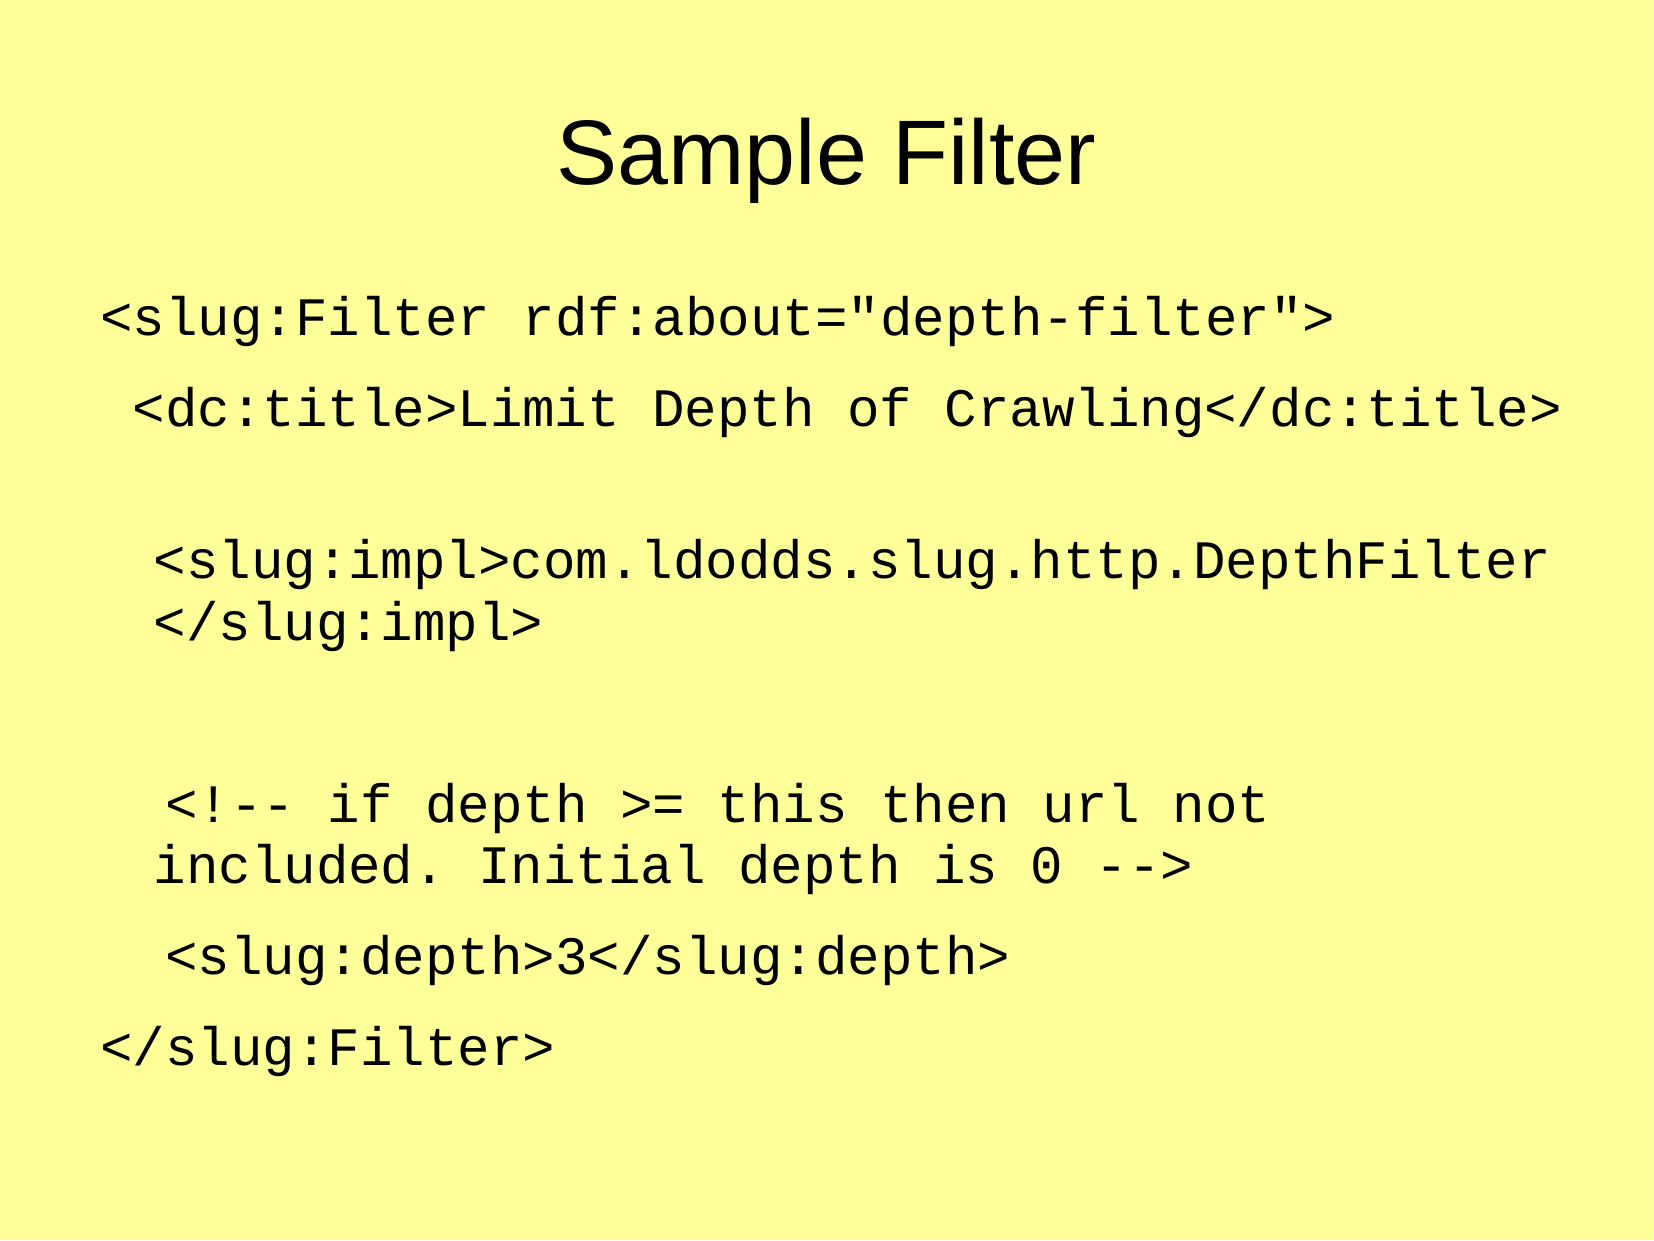

# Sample Filter
<slug:Filter rdf:about="depth-filter">
 <dc:title>Limit Depth of Crawling</dc:title>
 <slug:impl>com.ldodds.slug.http.DepthFilter</slug:impl>
 <!-- if depth >= this then url not included. Initial depth is 0 -->
 <slug:depth>3</slug:depth>
</slug:Filter>